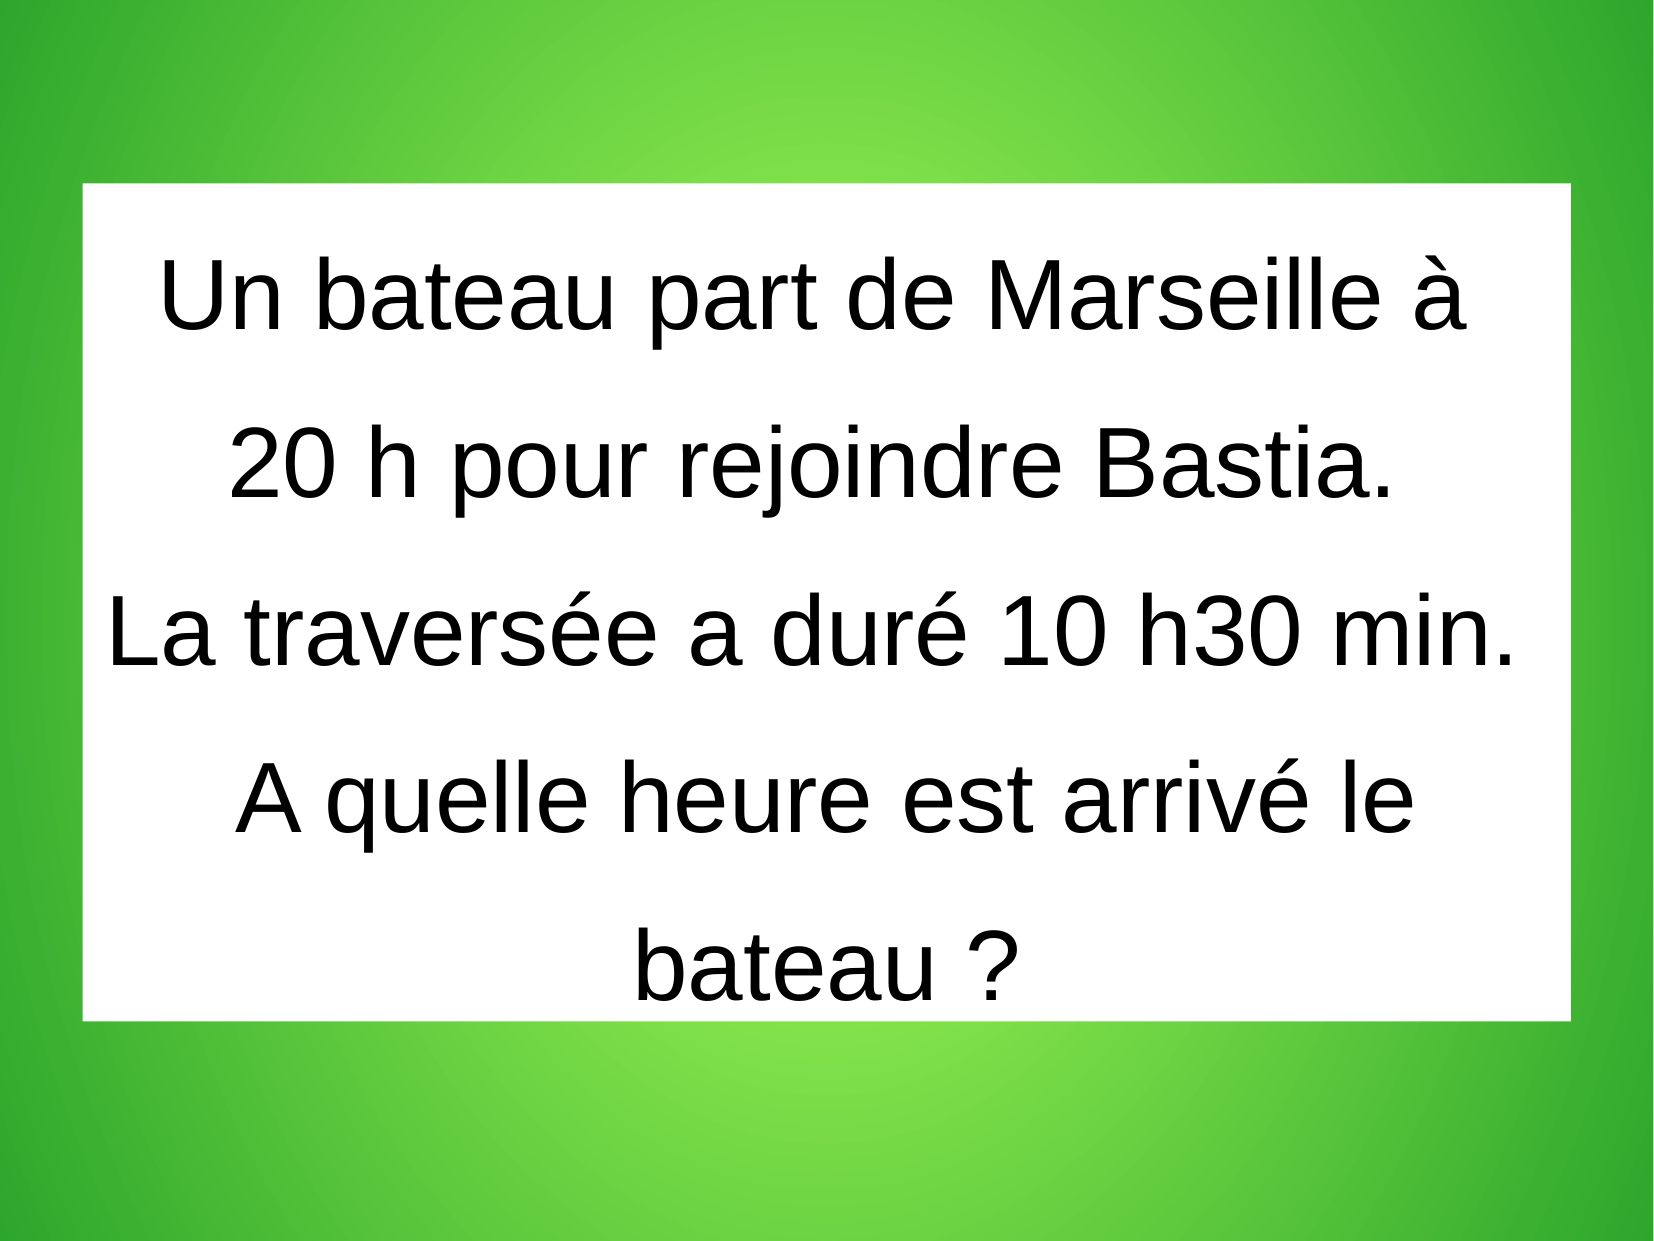

# Un bateau part de Marseille à
20 h pour rejoindre Bastia.
La traversée a duré 10 h30 min.
A quelle heure est arrivé le bateau ?